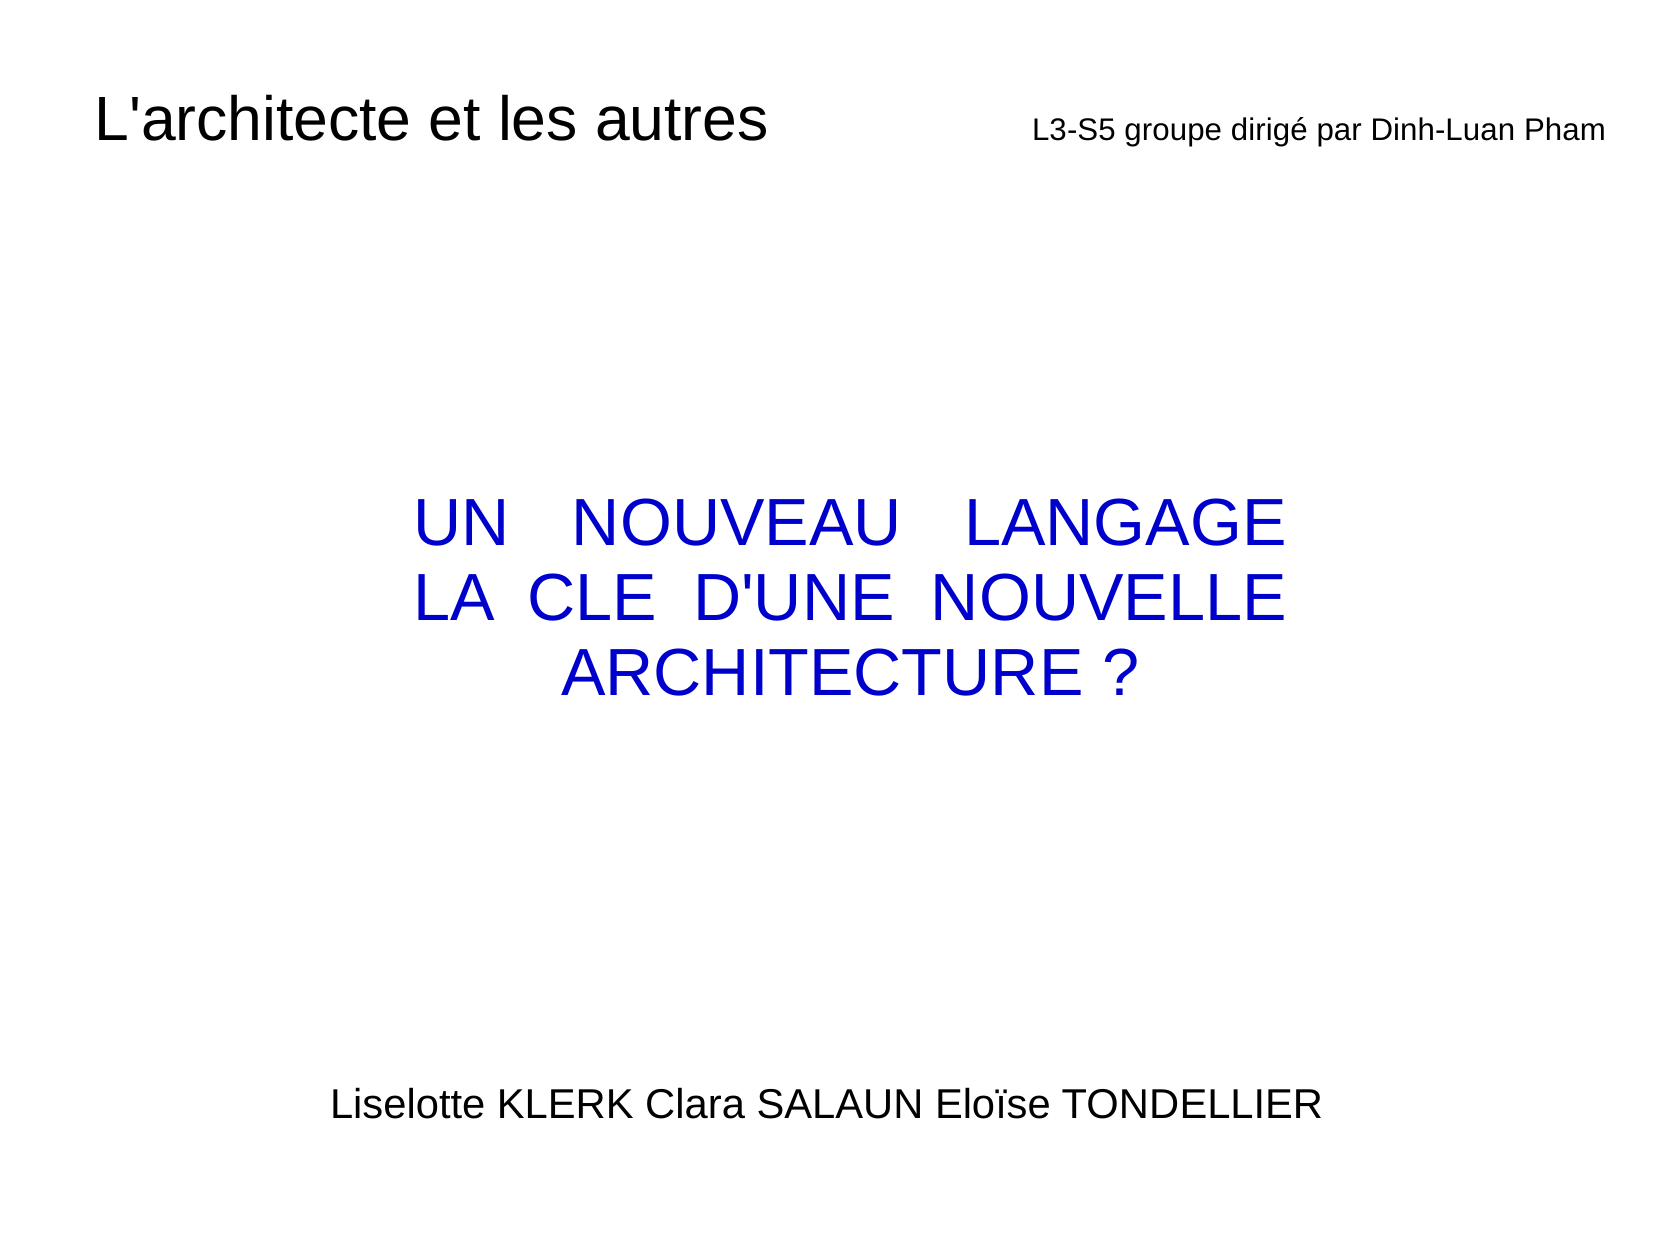

# L'architecte et les autres			 L3-S5 groupe dirigé par Dinh-Luan Pham
UN NOUVEAU LANGAGE LA CLE D'UNE NOUVELLE 		ARCHITECTURE ?
Liselotte KLERK Clara SALAUN Eloïse TONDELLIER